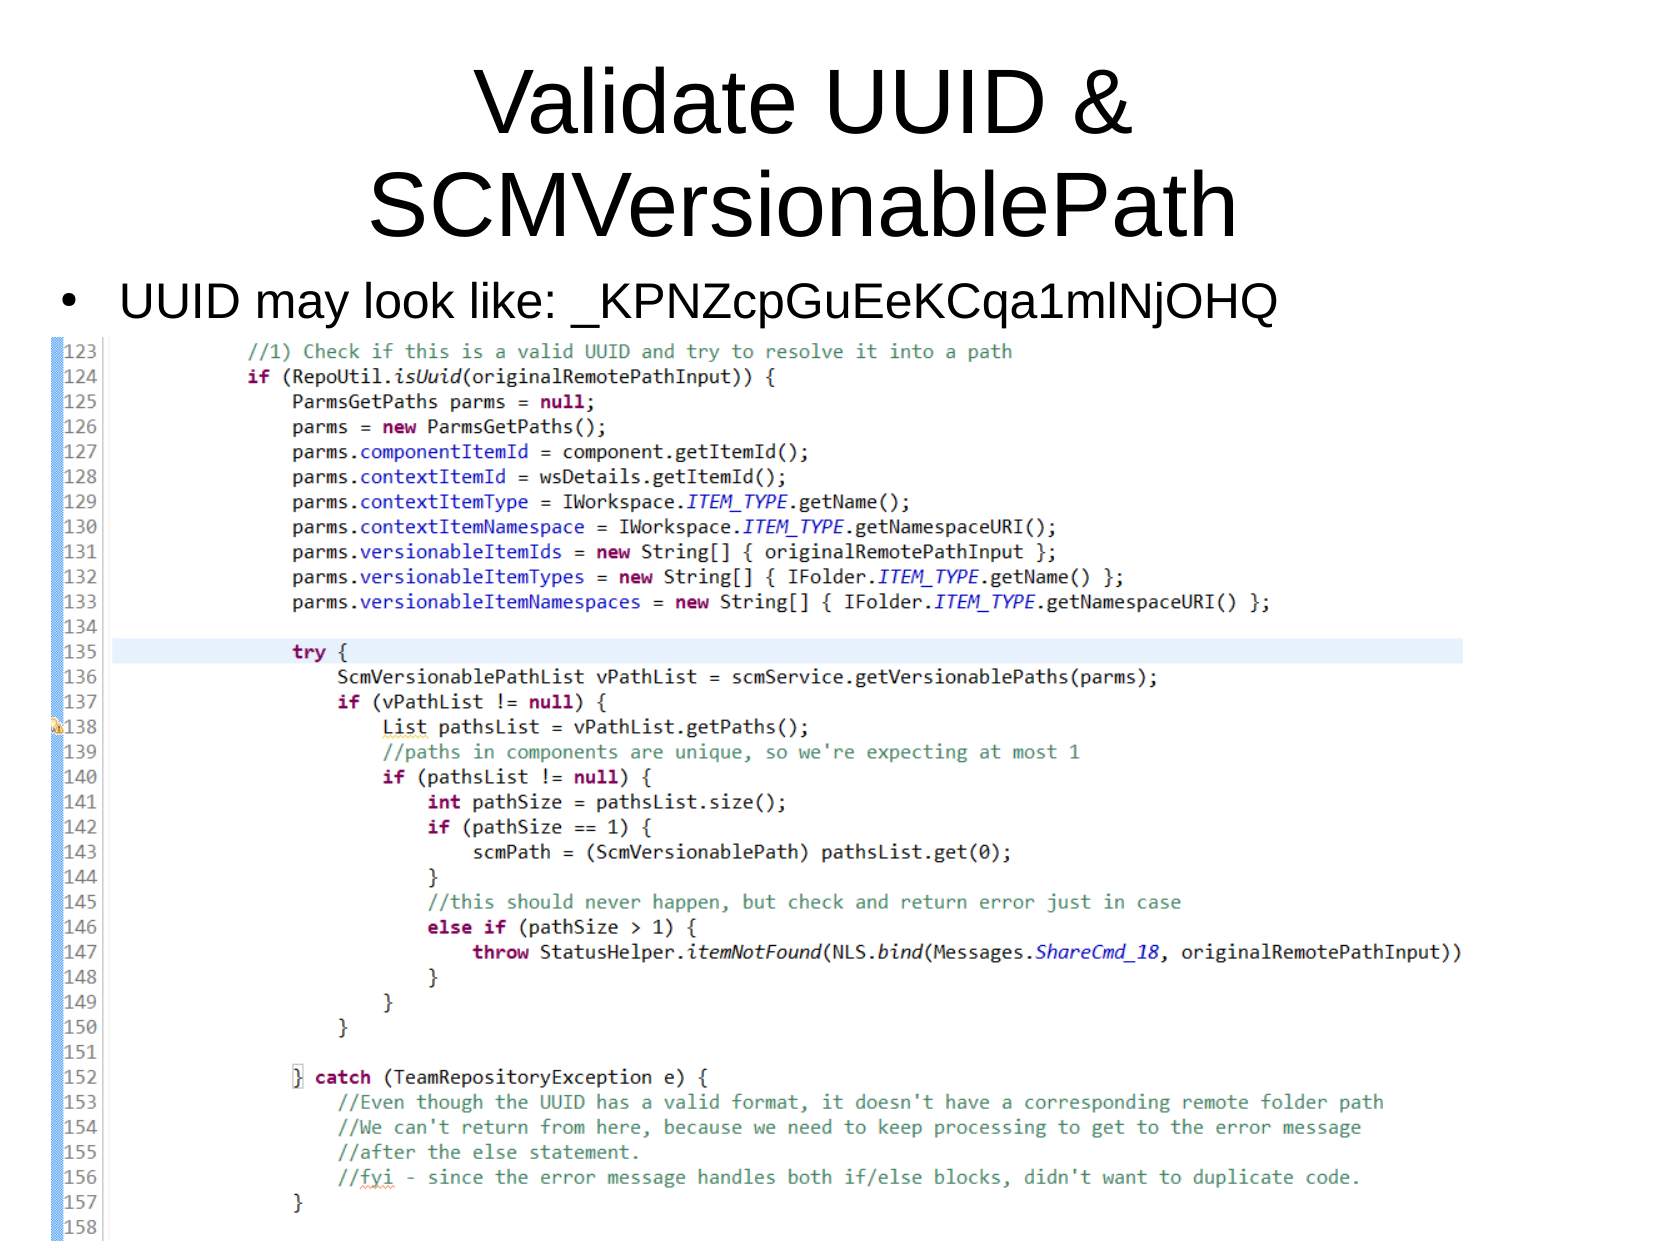

# Validate UUID & SCMVersionablePath
UUID may look like: _KPNZcpGuEeKCqa1mlNjOHQ